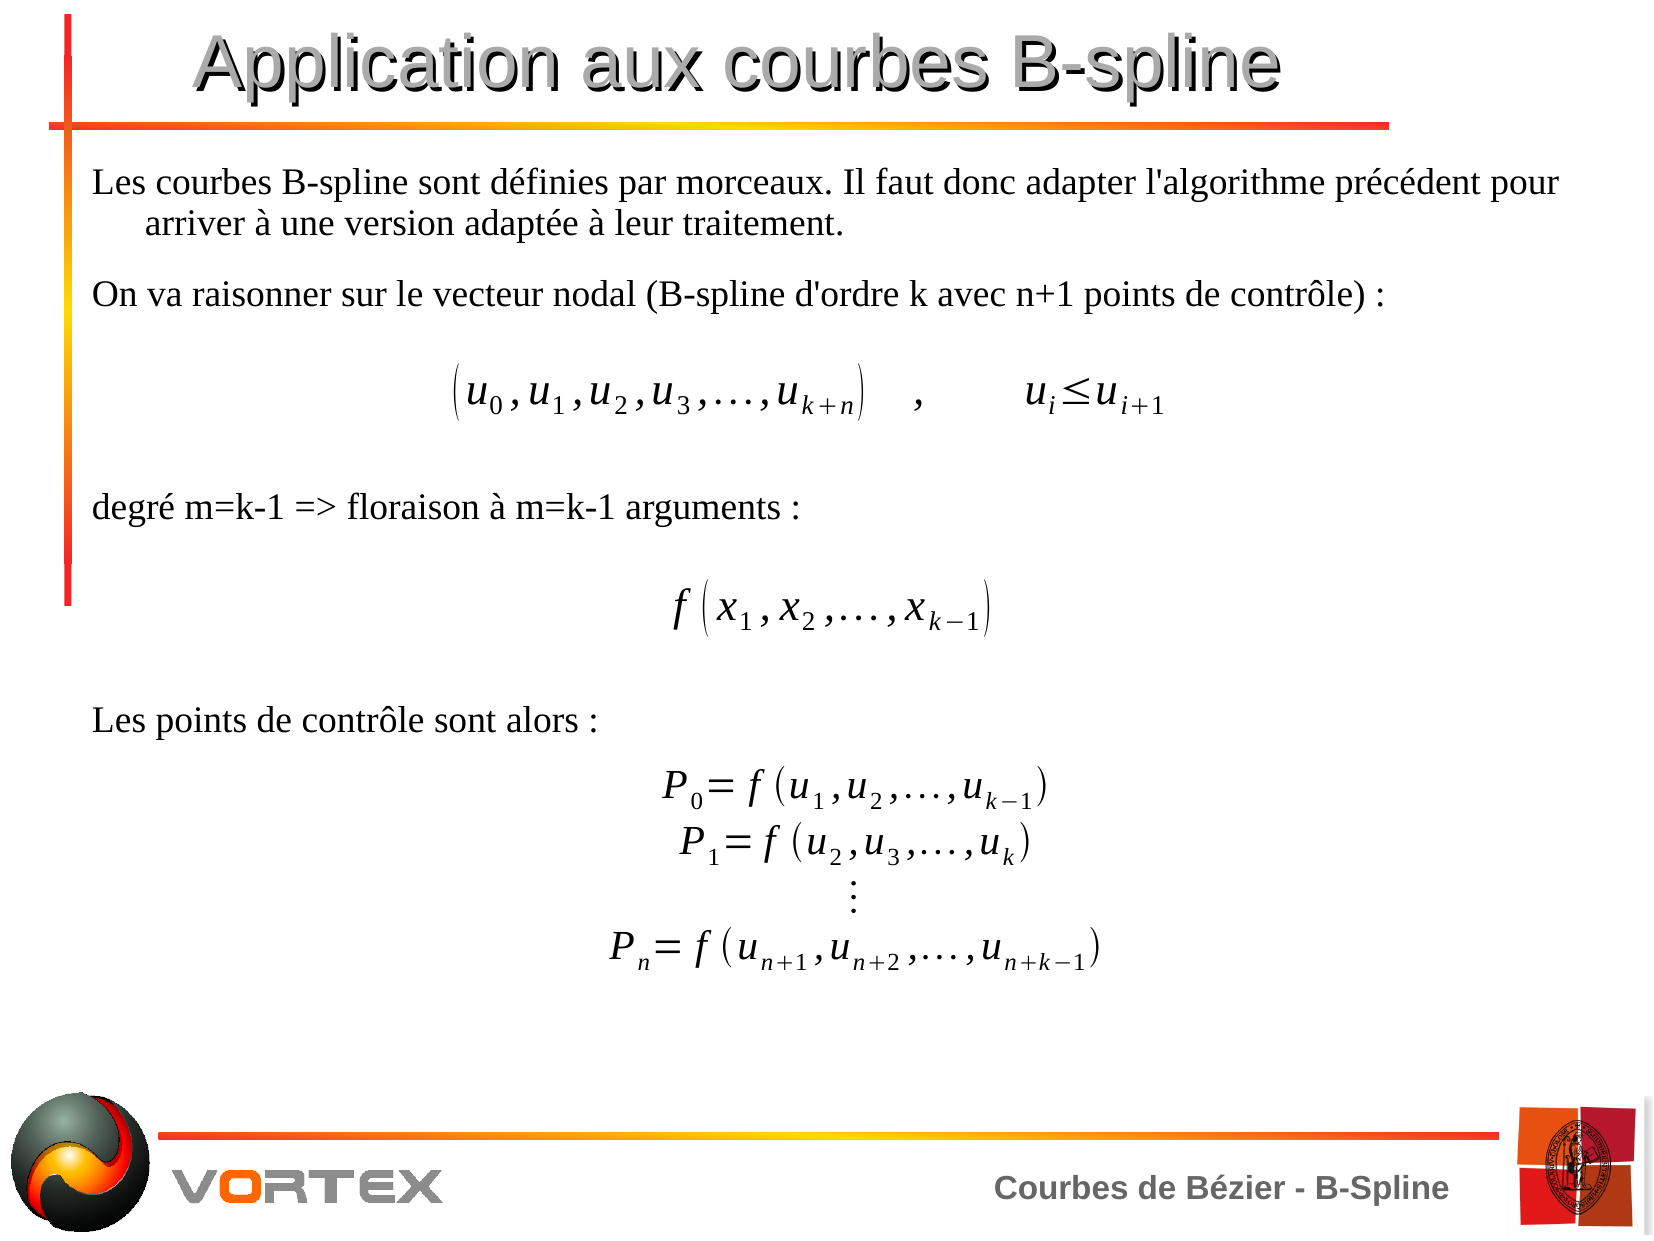

# Application aux courbes B-spline
Les courbes B-spline sont définies par morceaux. Il faut donc adapter l'algorithme précédent pour arriver à une version adaptée à leur traitement.
On va raisonner sur le vecteur nodal (B-spline d'ordre k avec n+1 points de contrôle) :
degré m=k-1 => floraison à m=k-1 arguments :
Les points de contrôle sont alors :